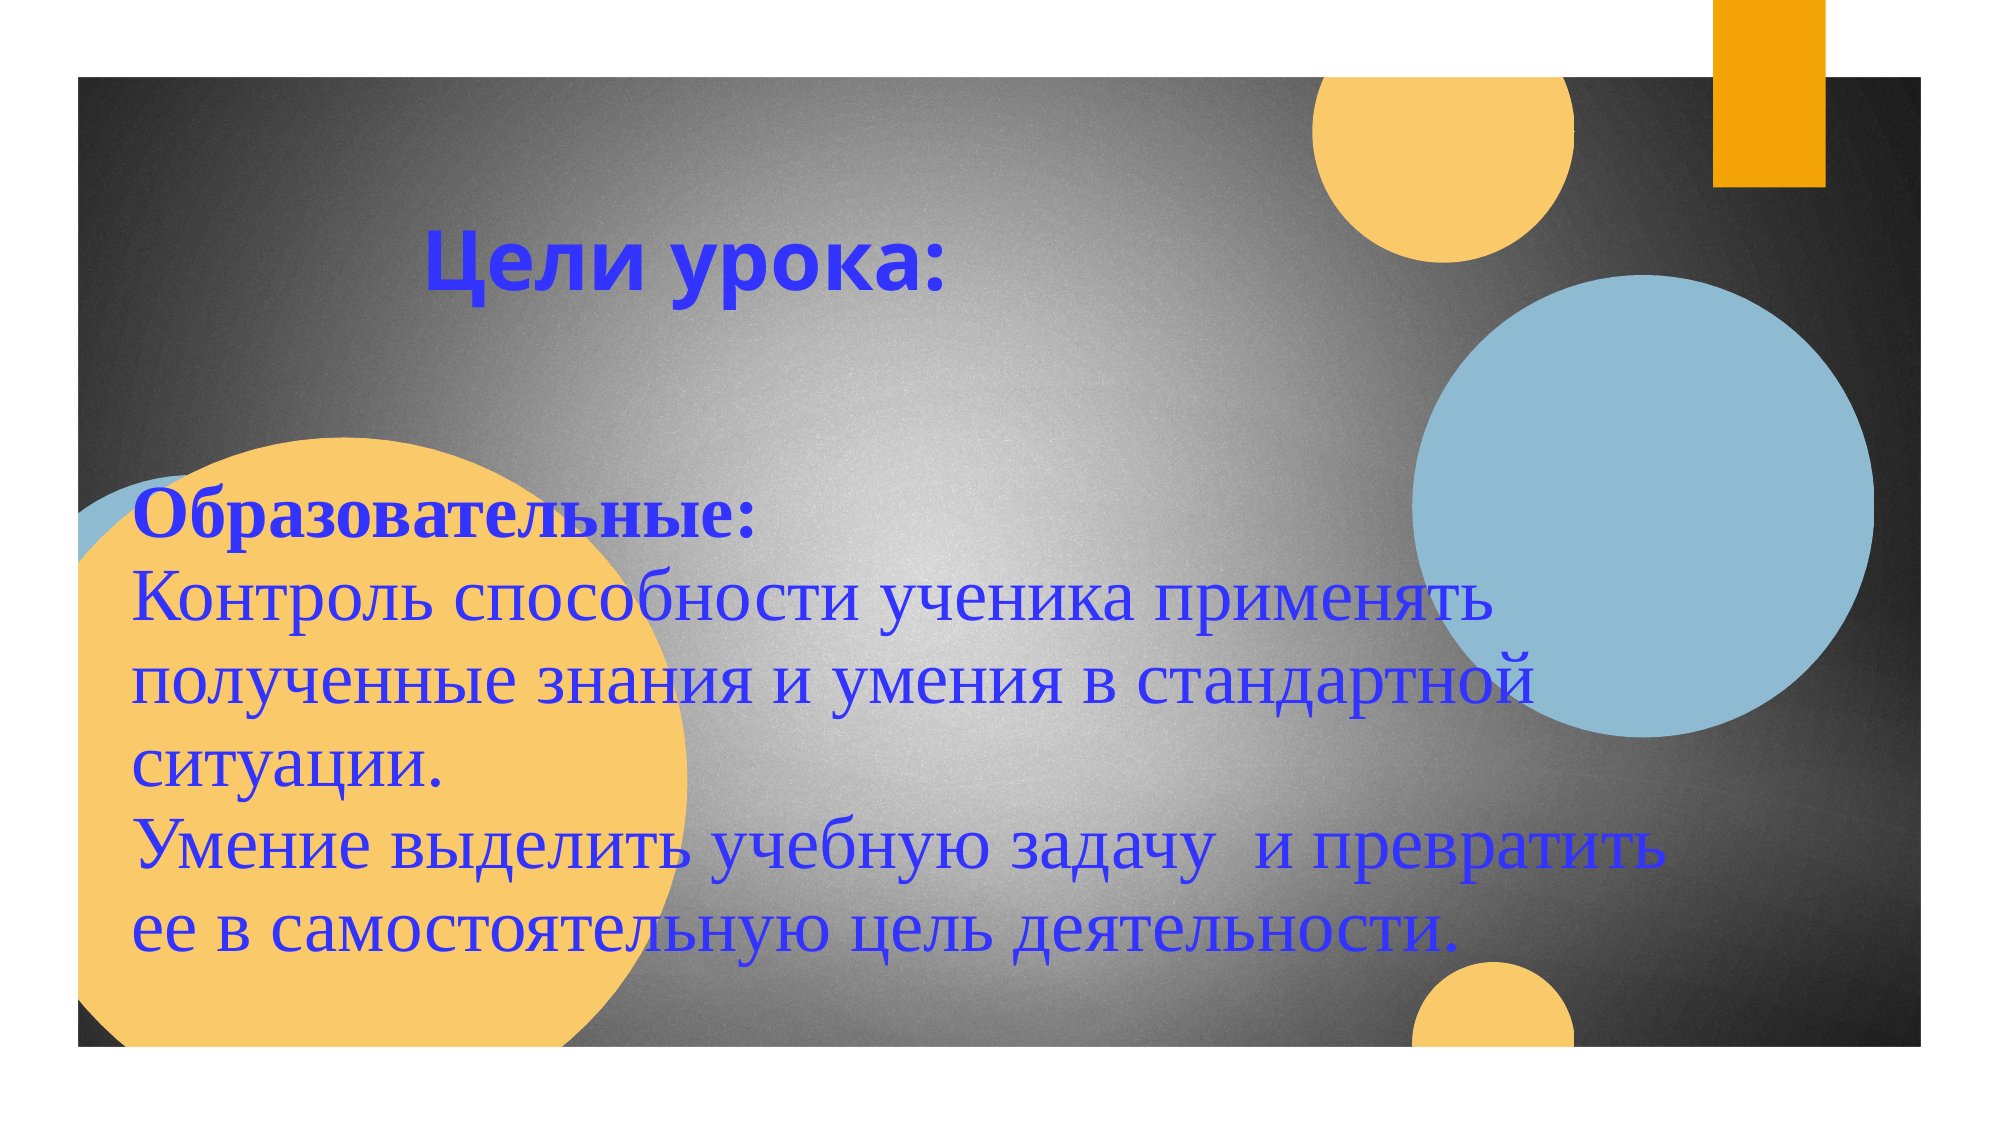

# Цели урока:
Образовательные:
Контроль способности ученика применять полученные знания и умения в стандартной ситуации.
Умение выделить учебную задачу и превратить ее в самостоятельную цель деятельности.